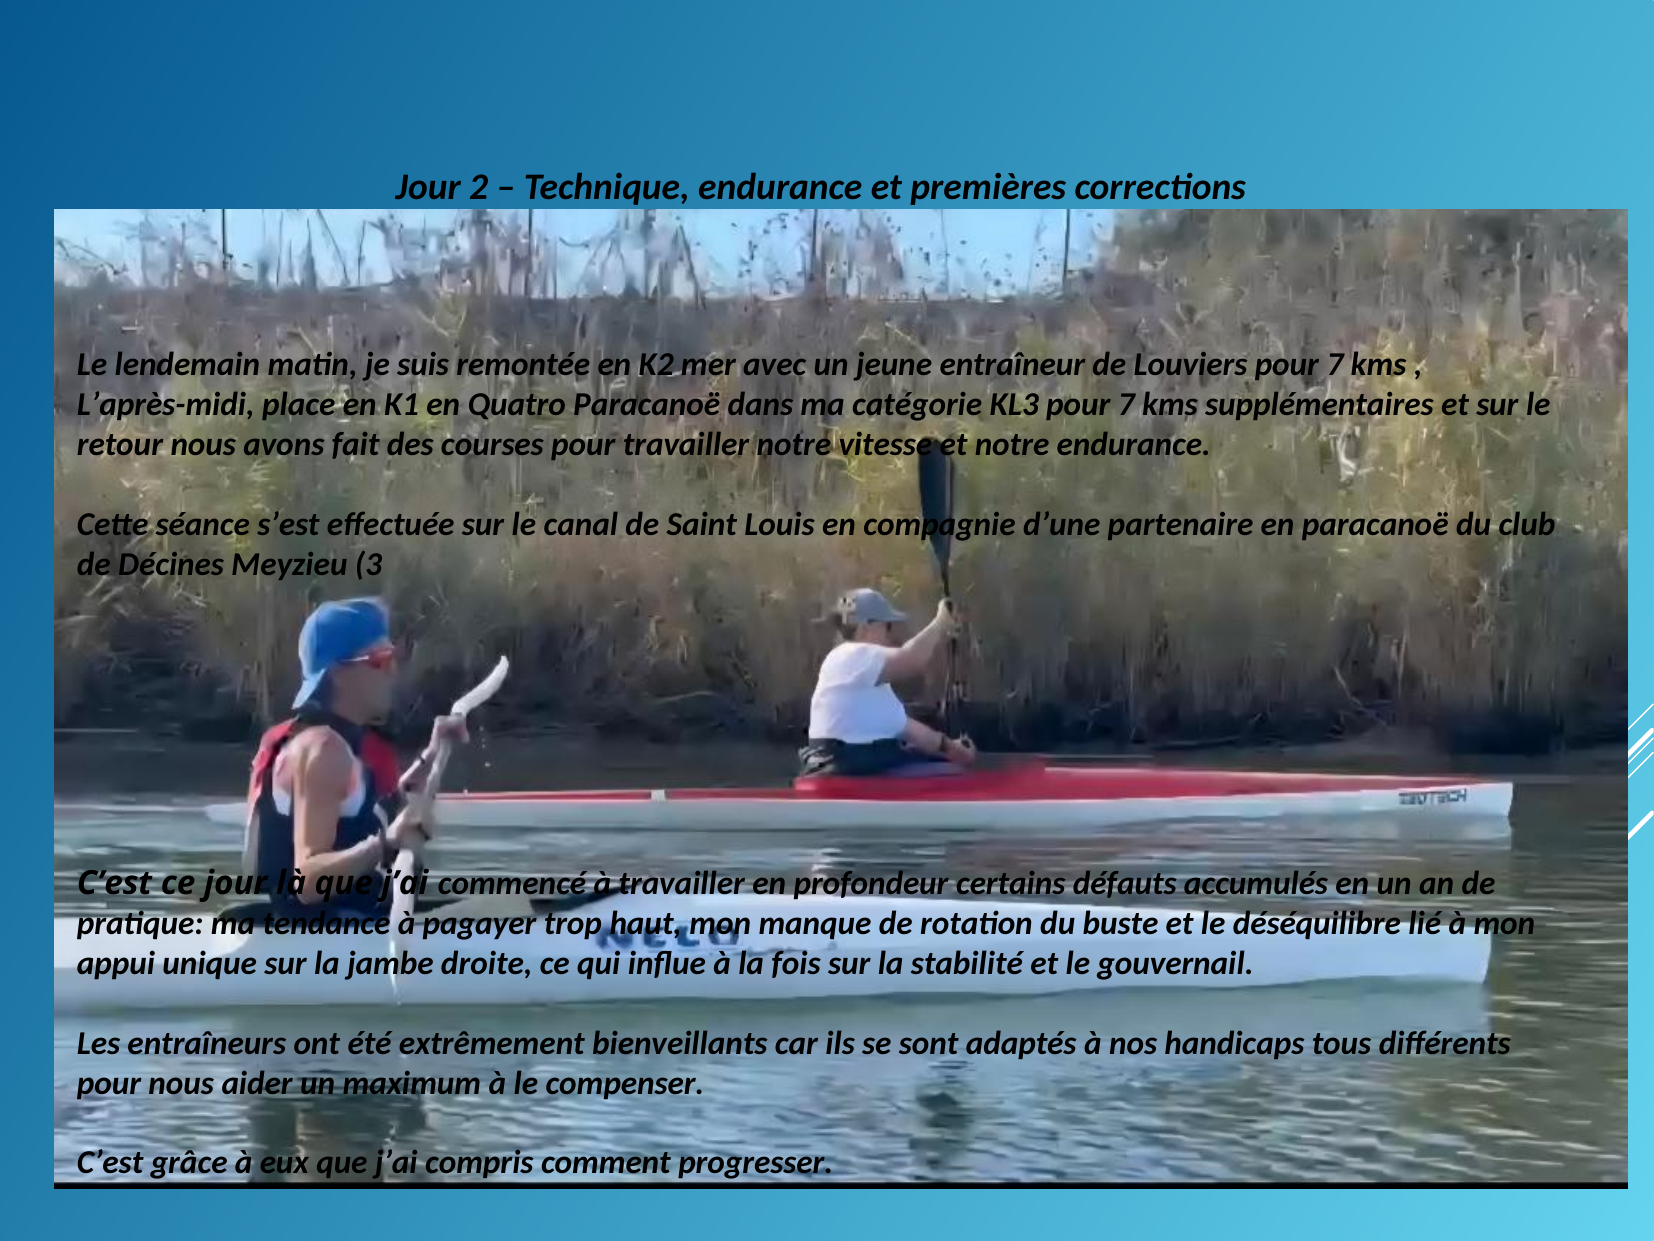

Jour 2 – Technique, endurance et premières corrections
Le lendemain matin, je suis remontée en K2 mer avec un jeune entraîneur de Louviers pour 7 kms ,
L’après-midi, place en K1 en Quatro Paracanoë dans ma catégorie KL3 pour 7 kms supplémentaires et sur le retour nous avons fait des courses pour travailler notre vitesse et notre endurance.
Cette séance s’est effectuée sur le canal de Saint Louis en compagnie d’une partenaire en paracanoë du club de Décines Meyzieu (3
C’est ce jour là que j’ai commencé à travailler en profondeur certains défauts accumulés en un an de pratique: ma tendance à pagayer trop haut, mon manque de rotation du buste et le déséquilibre lié à mon appui unique sur la jambe droite, ce qui influe à la fois sur la stabilité et le gouvernail.
Les entraîneurs ont été extrêmement bienveillants car ils se sont adaptés à nos handicaps tous différents pour nous aider un maximum à le compenser.
C’est grâce à eux que j’ai compris comment progresser.